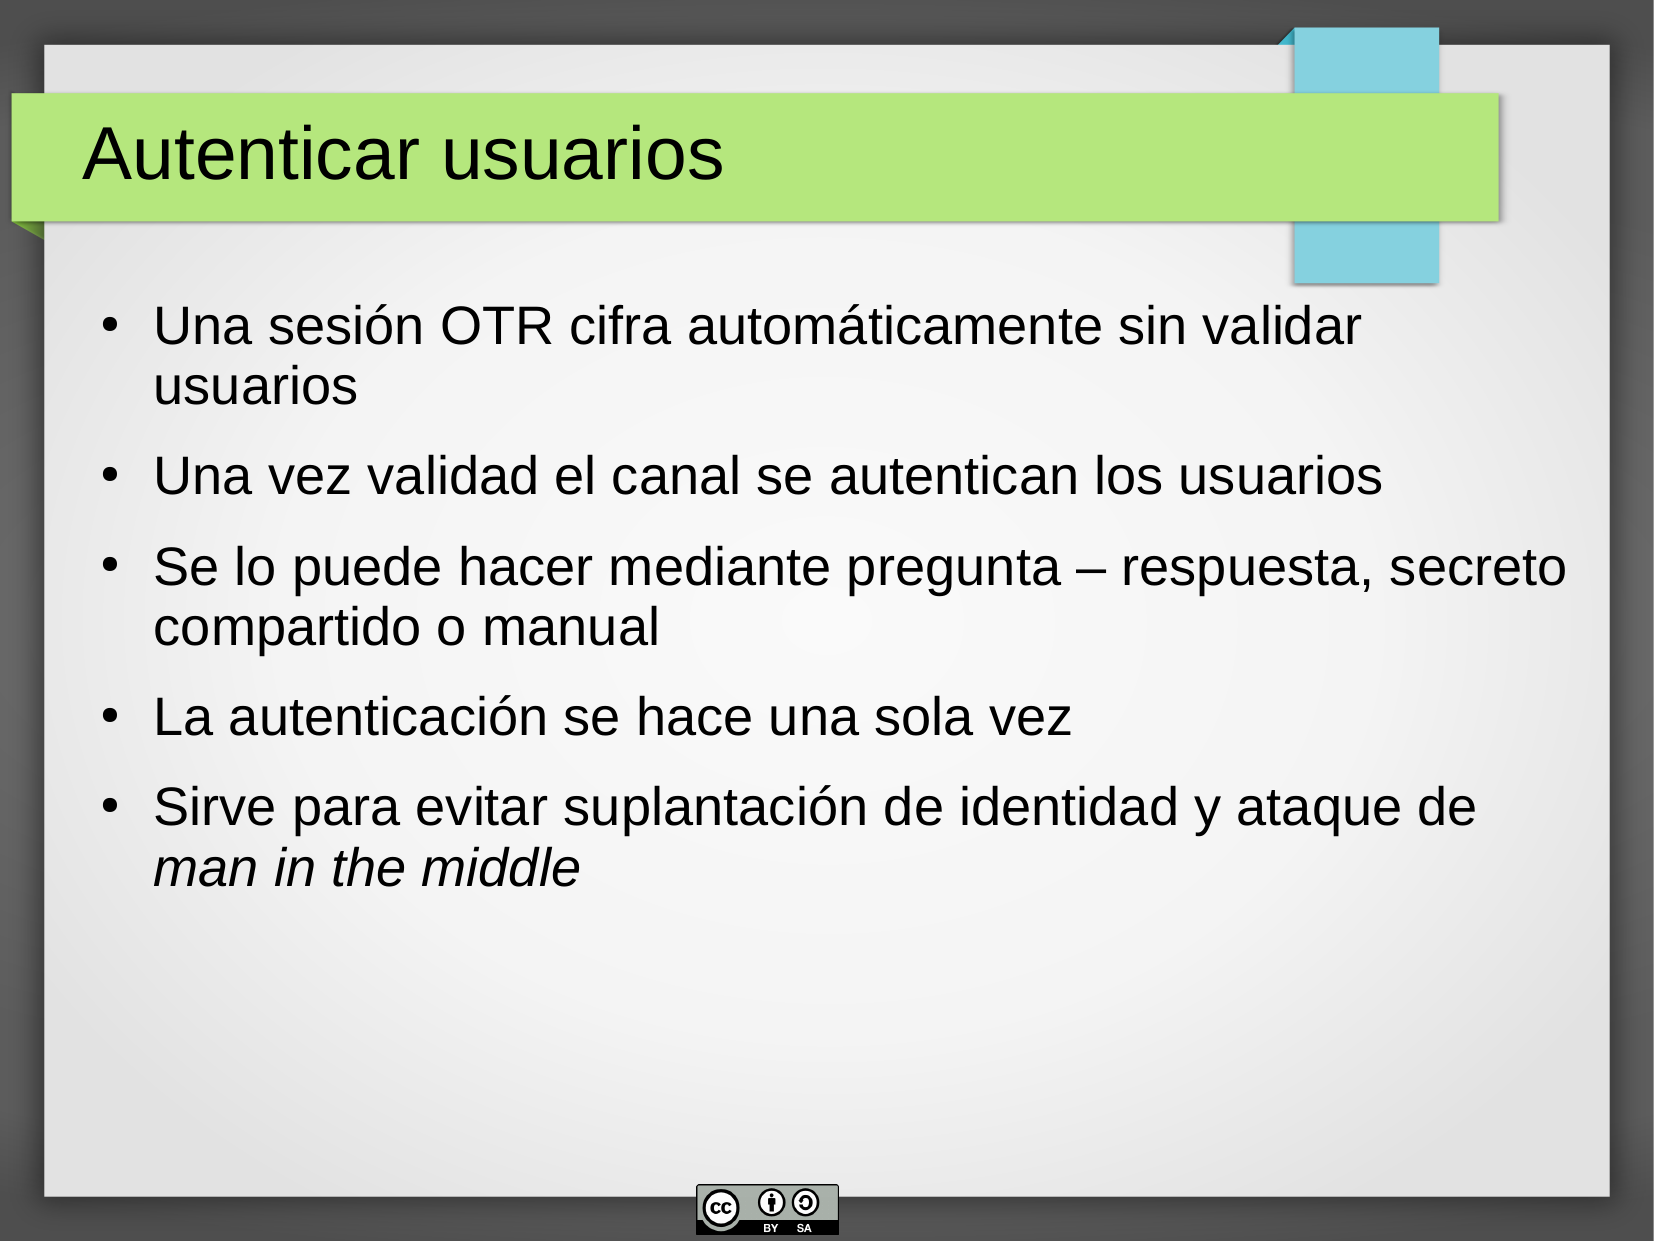

# Autenticar usuarios
Una sesión OTR cifra automáticamente sin validar usuarios
Una vez validad el canal se autentican los usuarios
Se lo puede hacer mediante pregunta – respuesta, secreto compartido o manual
La autenticación se hace una sola vez
Sirve para evitar suplantación de identidad y ataque de man in the middle